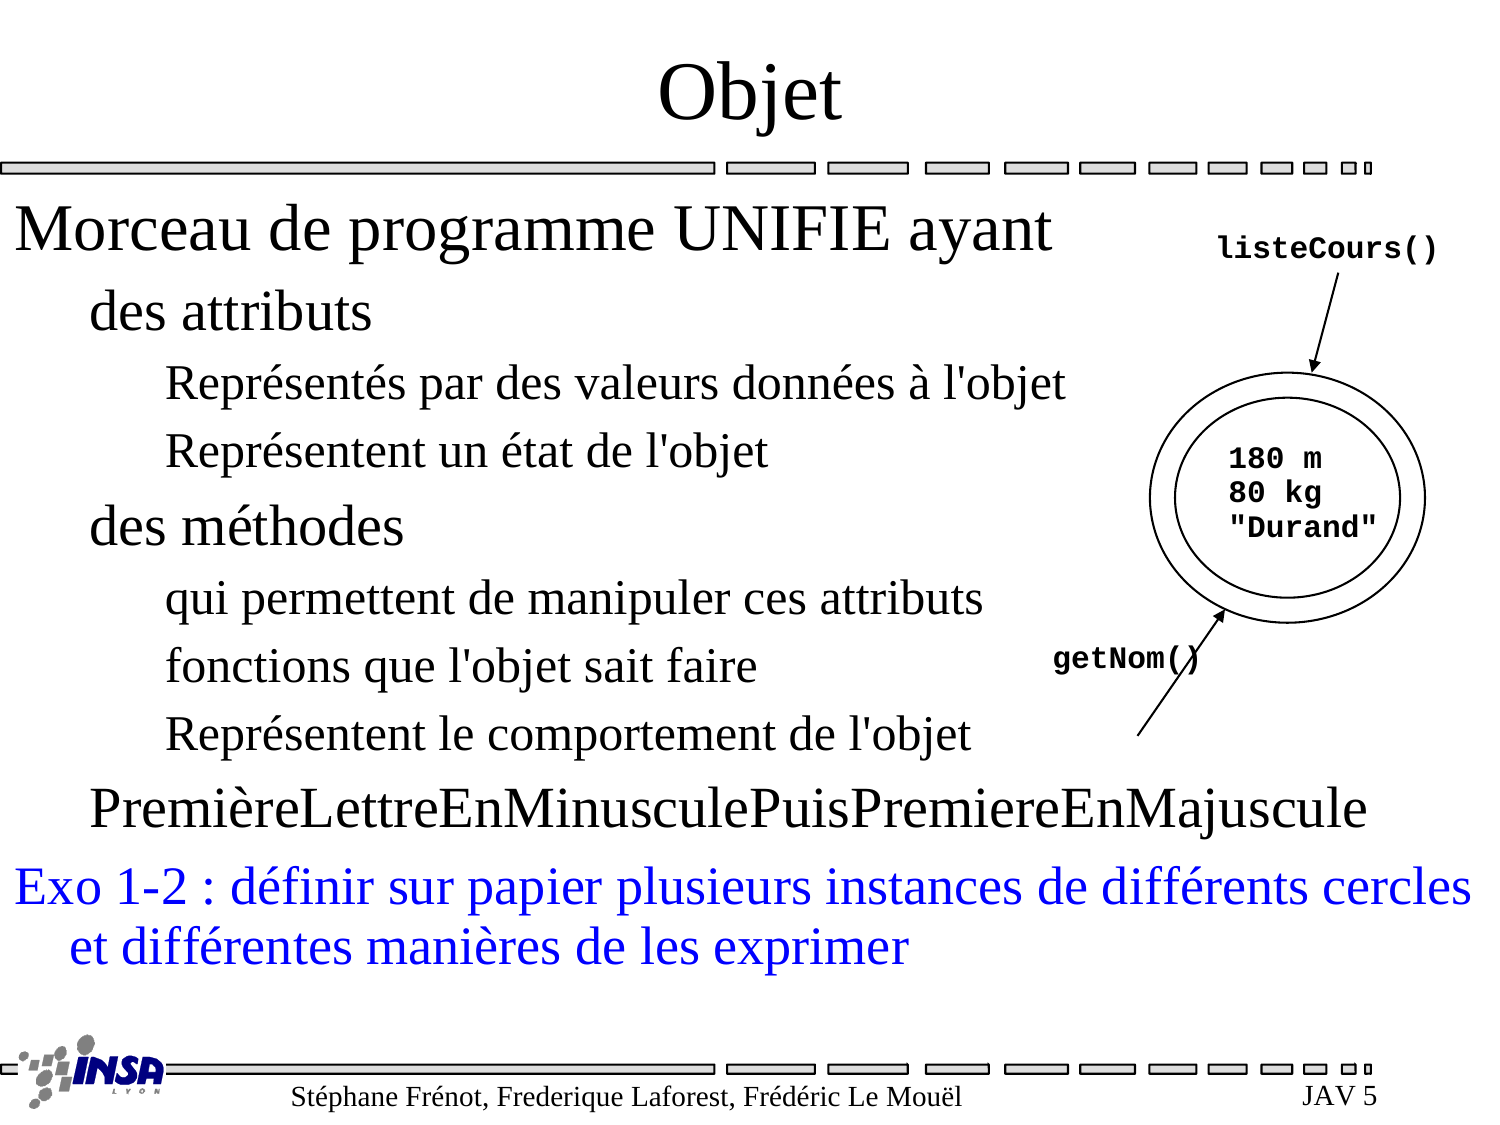

# Objet
Morceau de programme UNIFIE ayant
des attributs
Représentés par des valeurs données à l'objet
Représentent un état de l'objet
des méthodes
qui permettent de manipuler ces attributs
fonctions que l'objet sait faire
Représentent le comportement de l'objet
PremièreLettreEnMinusculePuisPremiereEnMajuscule
Exo 1-2 : définir sur papier plusieurs instances de différents cercles et différentes manières de les exprimer
listeCours()
180 m
80 kg
"Durand"
getNom()